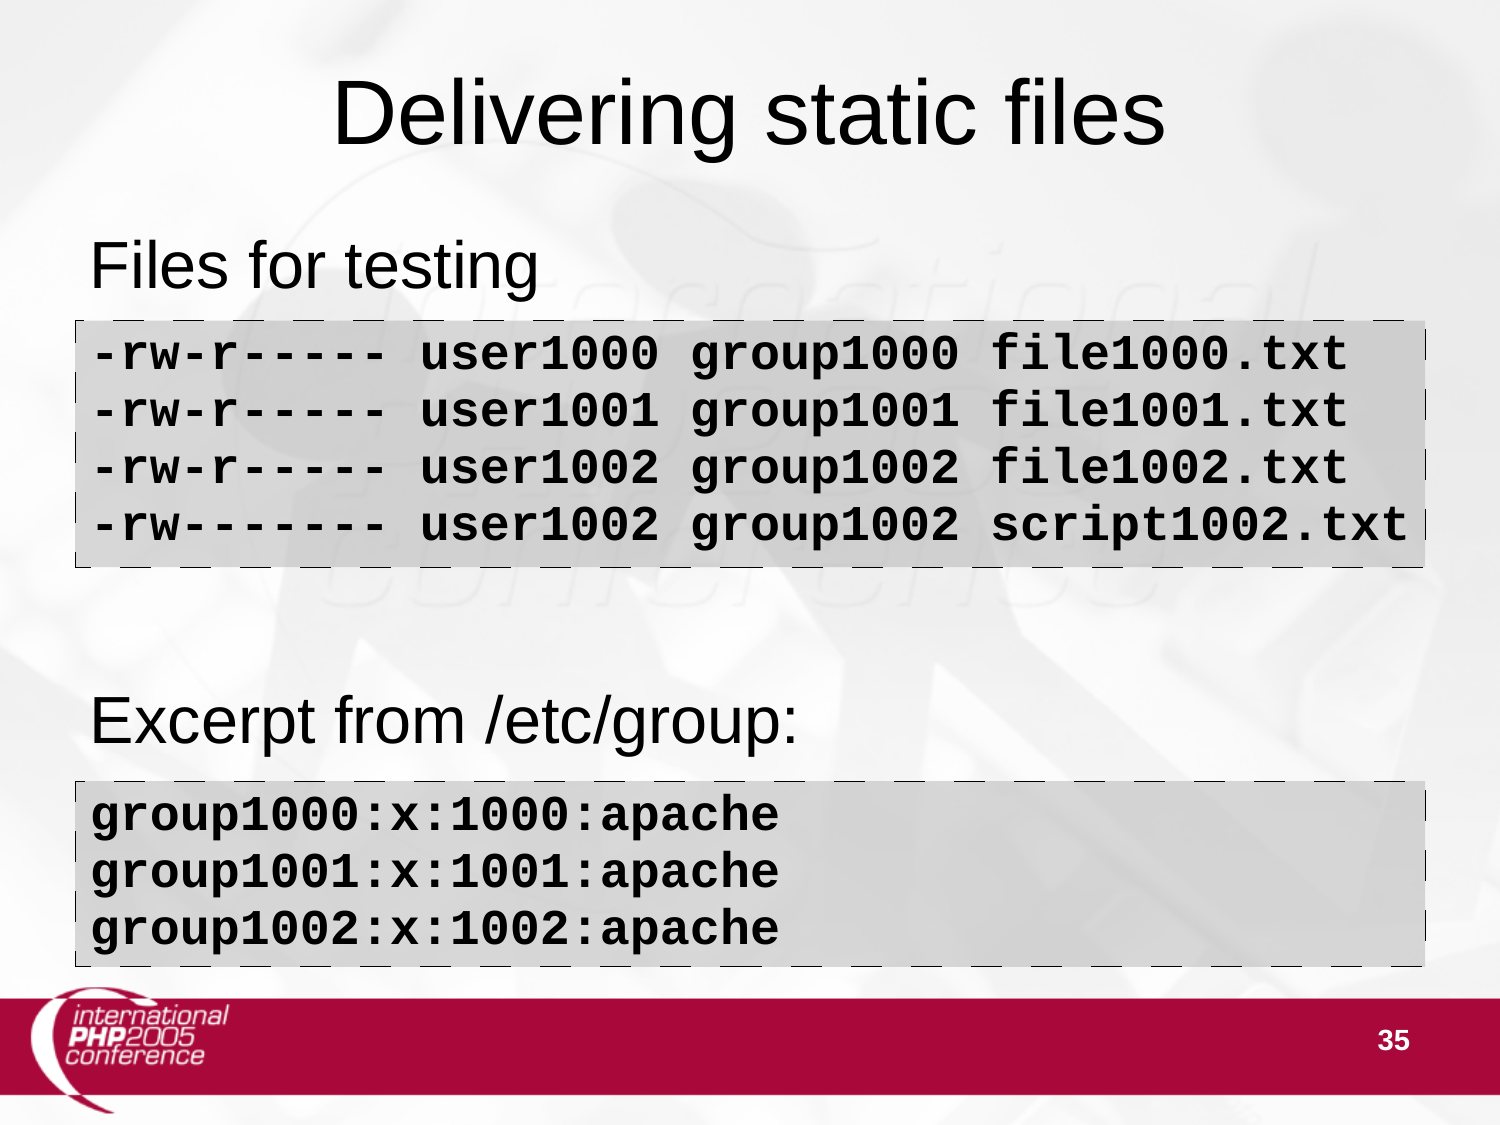

# Delivering static files
Files for testing
Excerpt from /etc/group:
-rw-r----- user1000 group1000 file1000.txt
-rw-r----- user1001 group1001 file1001.txt
-rw-r----- user1002 group1002 file1002.txt
-rw------- user1002 group1002 script1002.txt
group1000:x:1000:apache
group1001:x:1001:apache
group1002:x:1002:apache
35